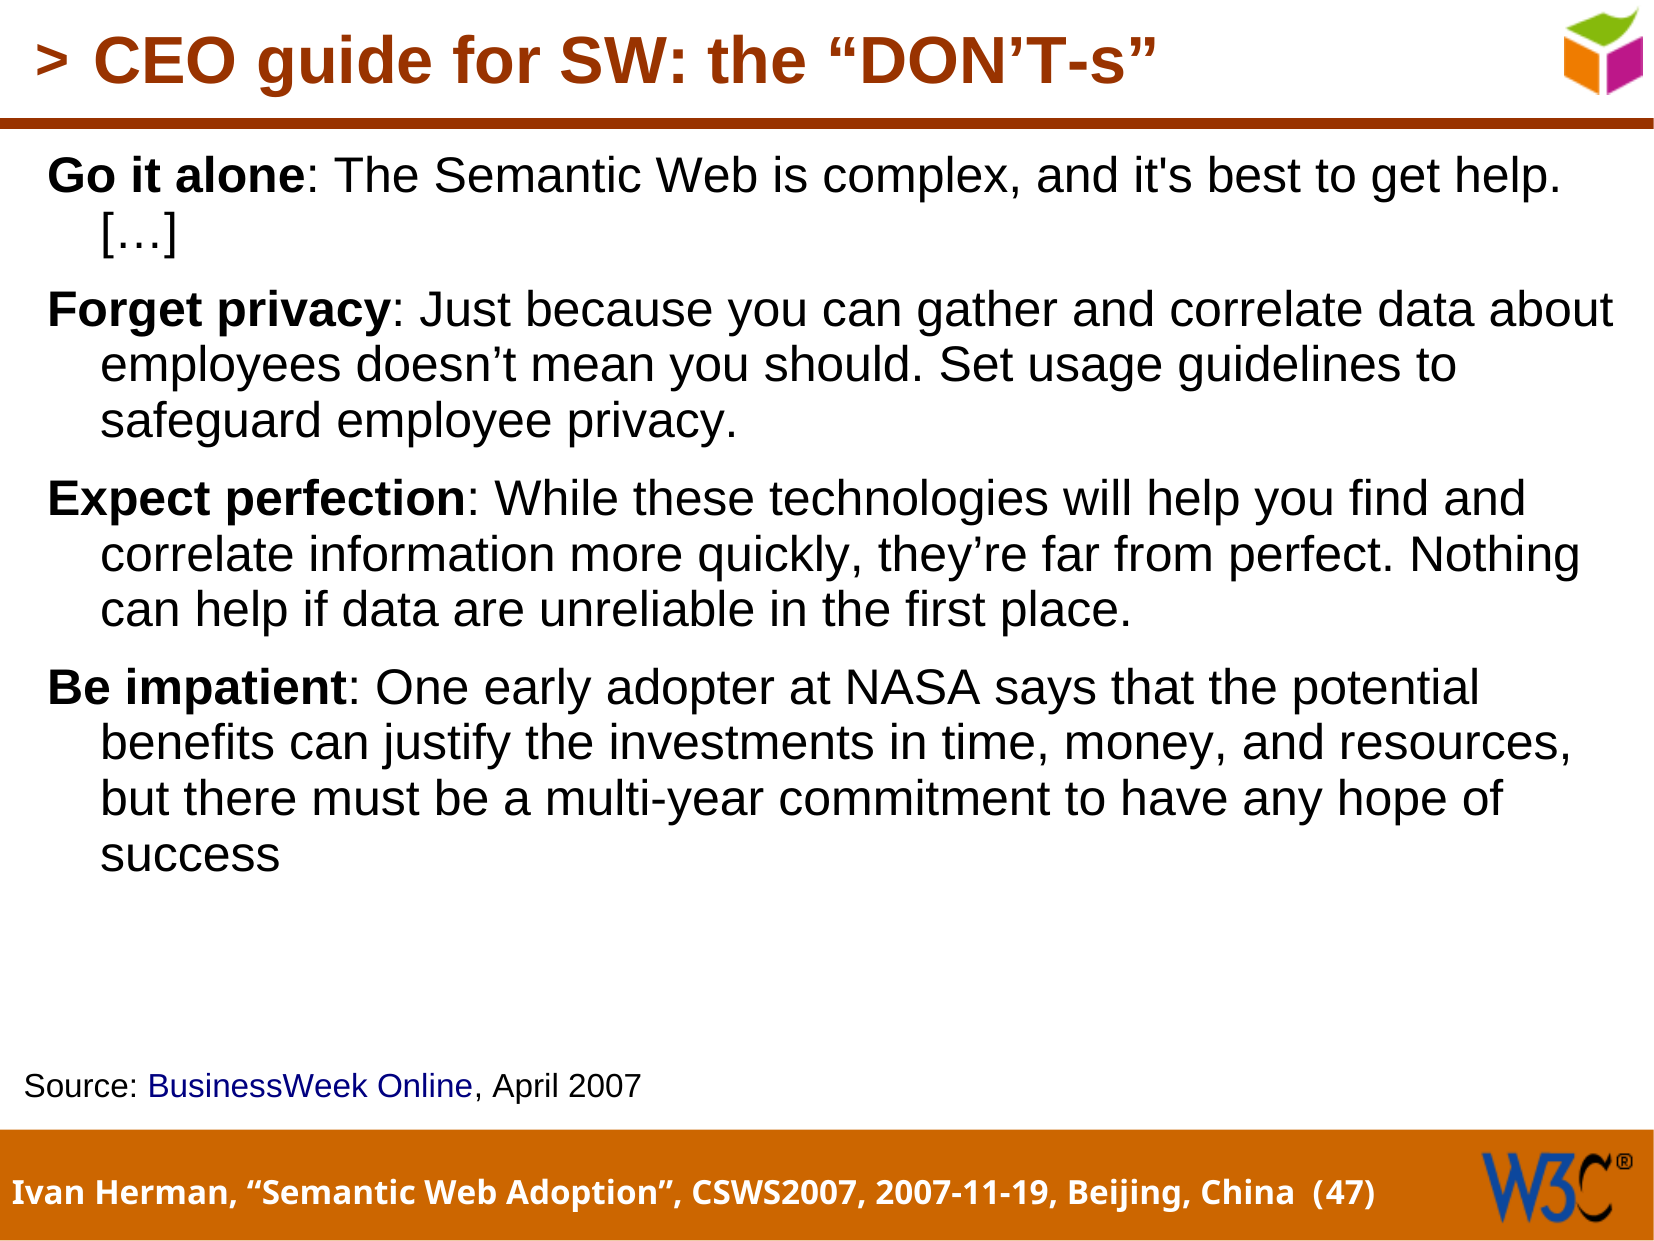

# CEO guide for SW: the “DON’T-s”
Go it alone: The Semantic Web is complex, and it's best to get help. […]
Forget privacy: Just because you can gather and correlate data about employees doesn’t mean you should. Set usage guidelines to safeguard employee privacy.
Expect perfection: While these technologies will help you find and correlate information more quickly, they’re far from perfect. Nothing can help if data are unreliable in the first place.
Be impatient: One early adopter at NASA says that the potential benefits can justify the investments in time, money, and resources, but there must be a multi-year commitment to have any hope of success
Source: BusinessWeek Online, April 2007